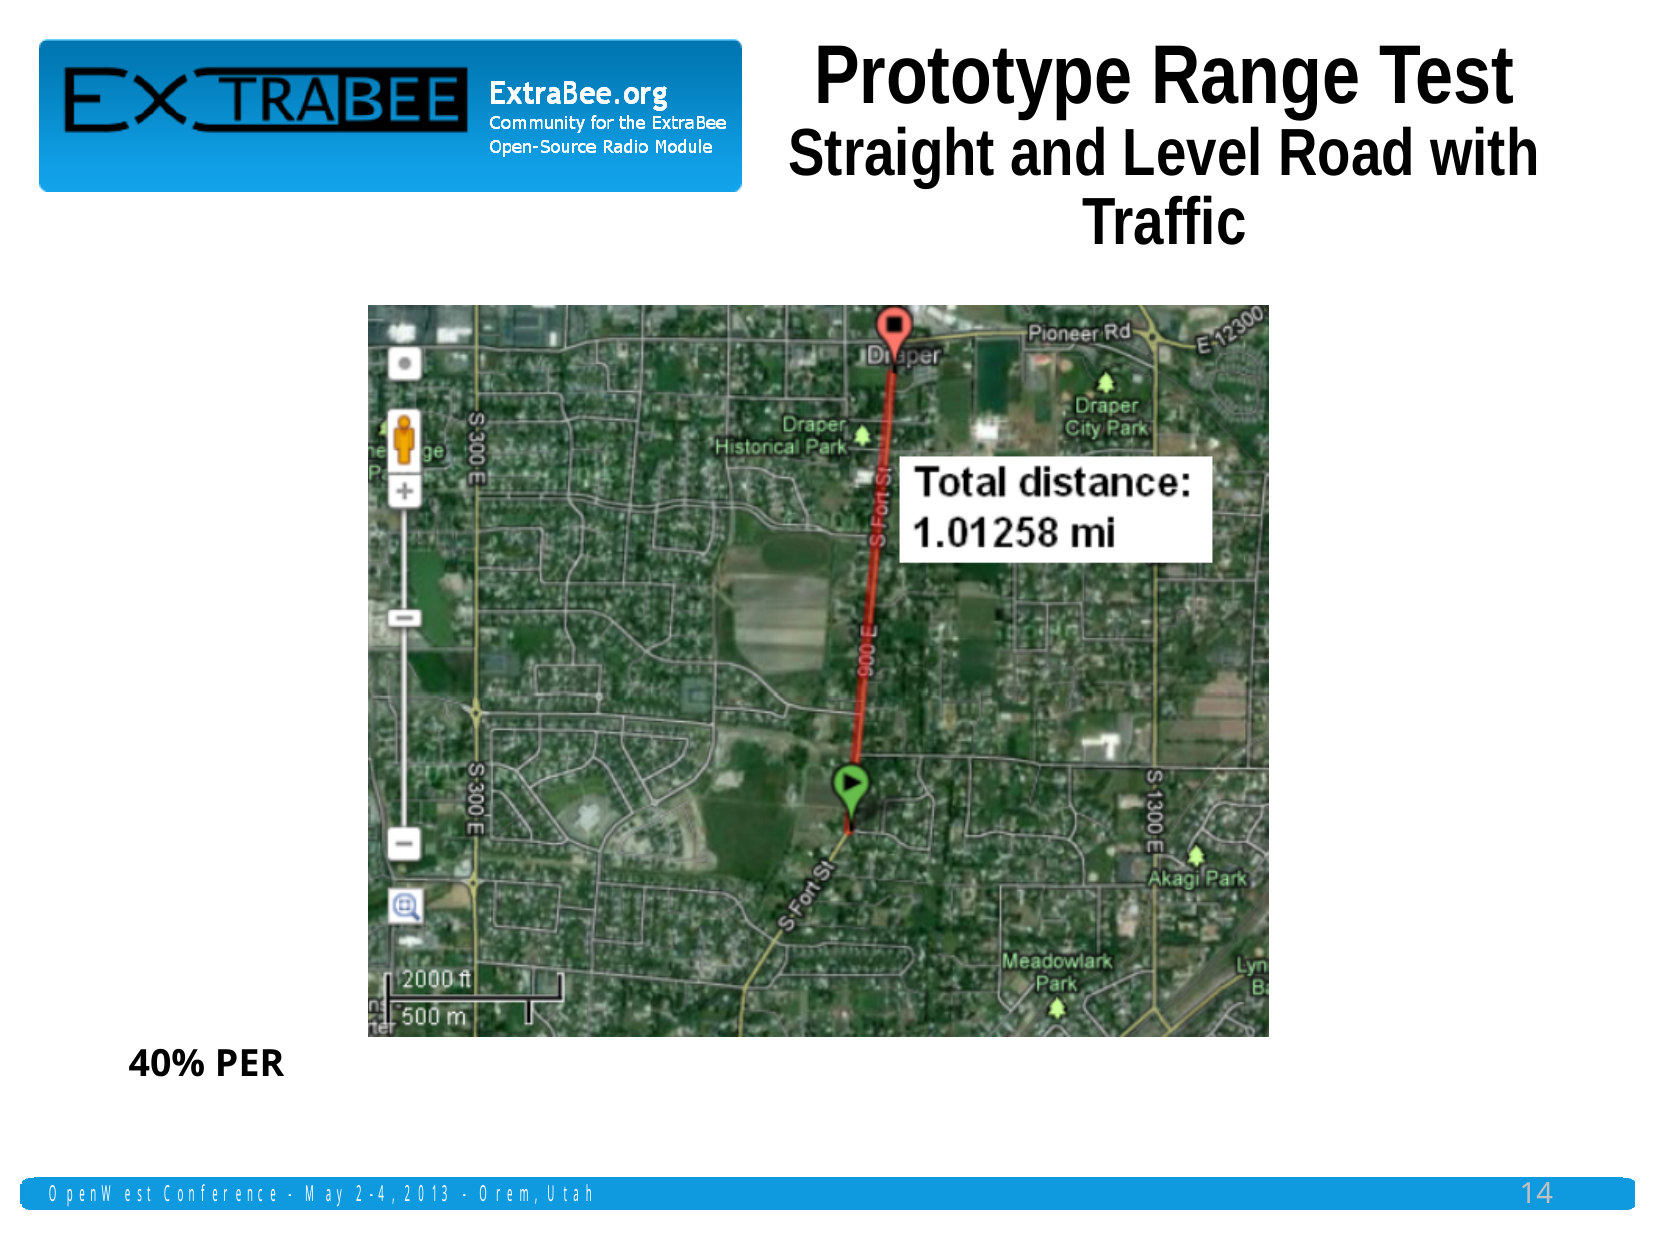

# Prototype Range Test Straight and Level Road with Traffic
40% PER